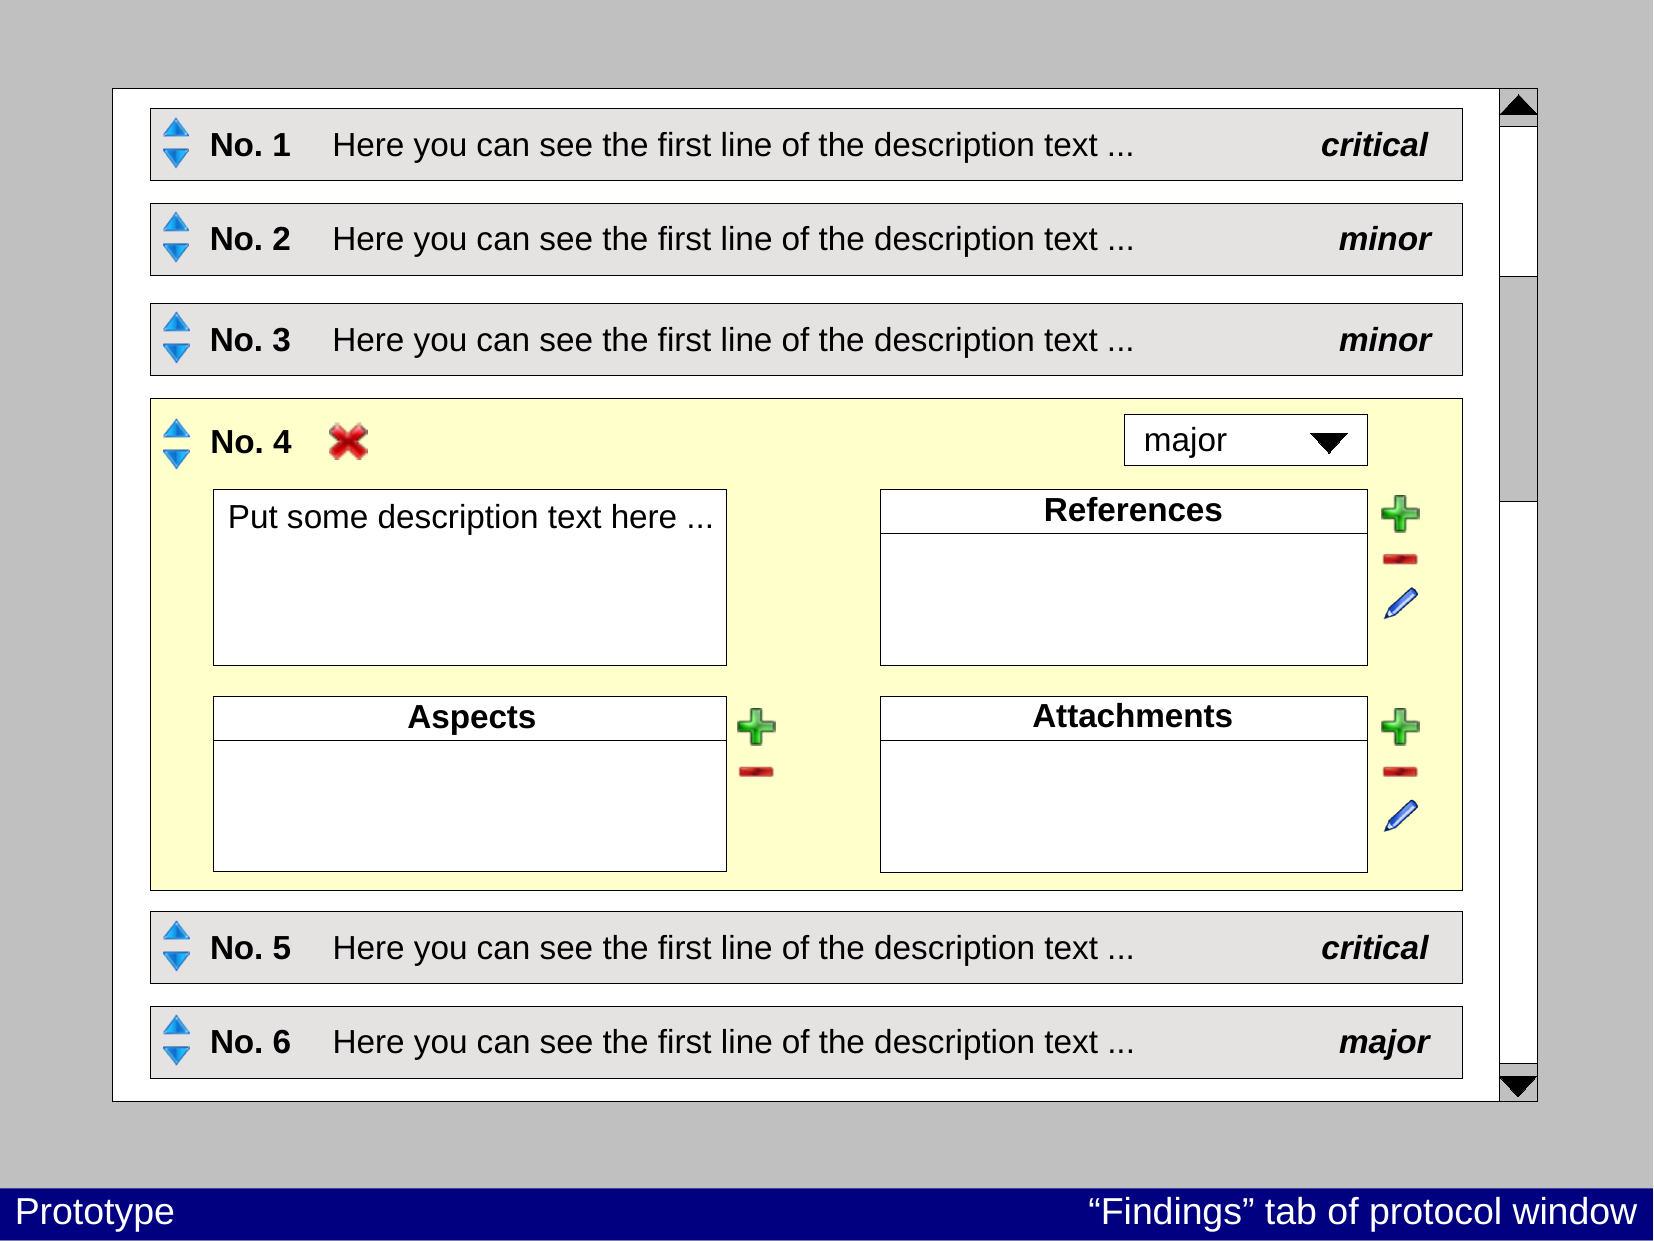

No. 1
Here you can see the first line of the description text ...
critical
No. 2
Here you can see the first line of the description text ...
minor
No. 3
Here you can see the first line of the description text ...
minor
major
No. 4
References
Put some description text here ...
Attachments
Aspects
No. 5
Here you can see the first line of the description text ...
critical
No. 6
Here you can see the first line of the description text ...
major
Prototype
“Findings” tab of protocol window